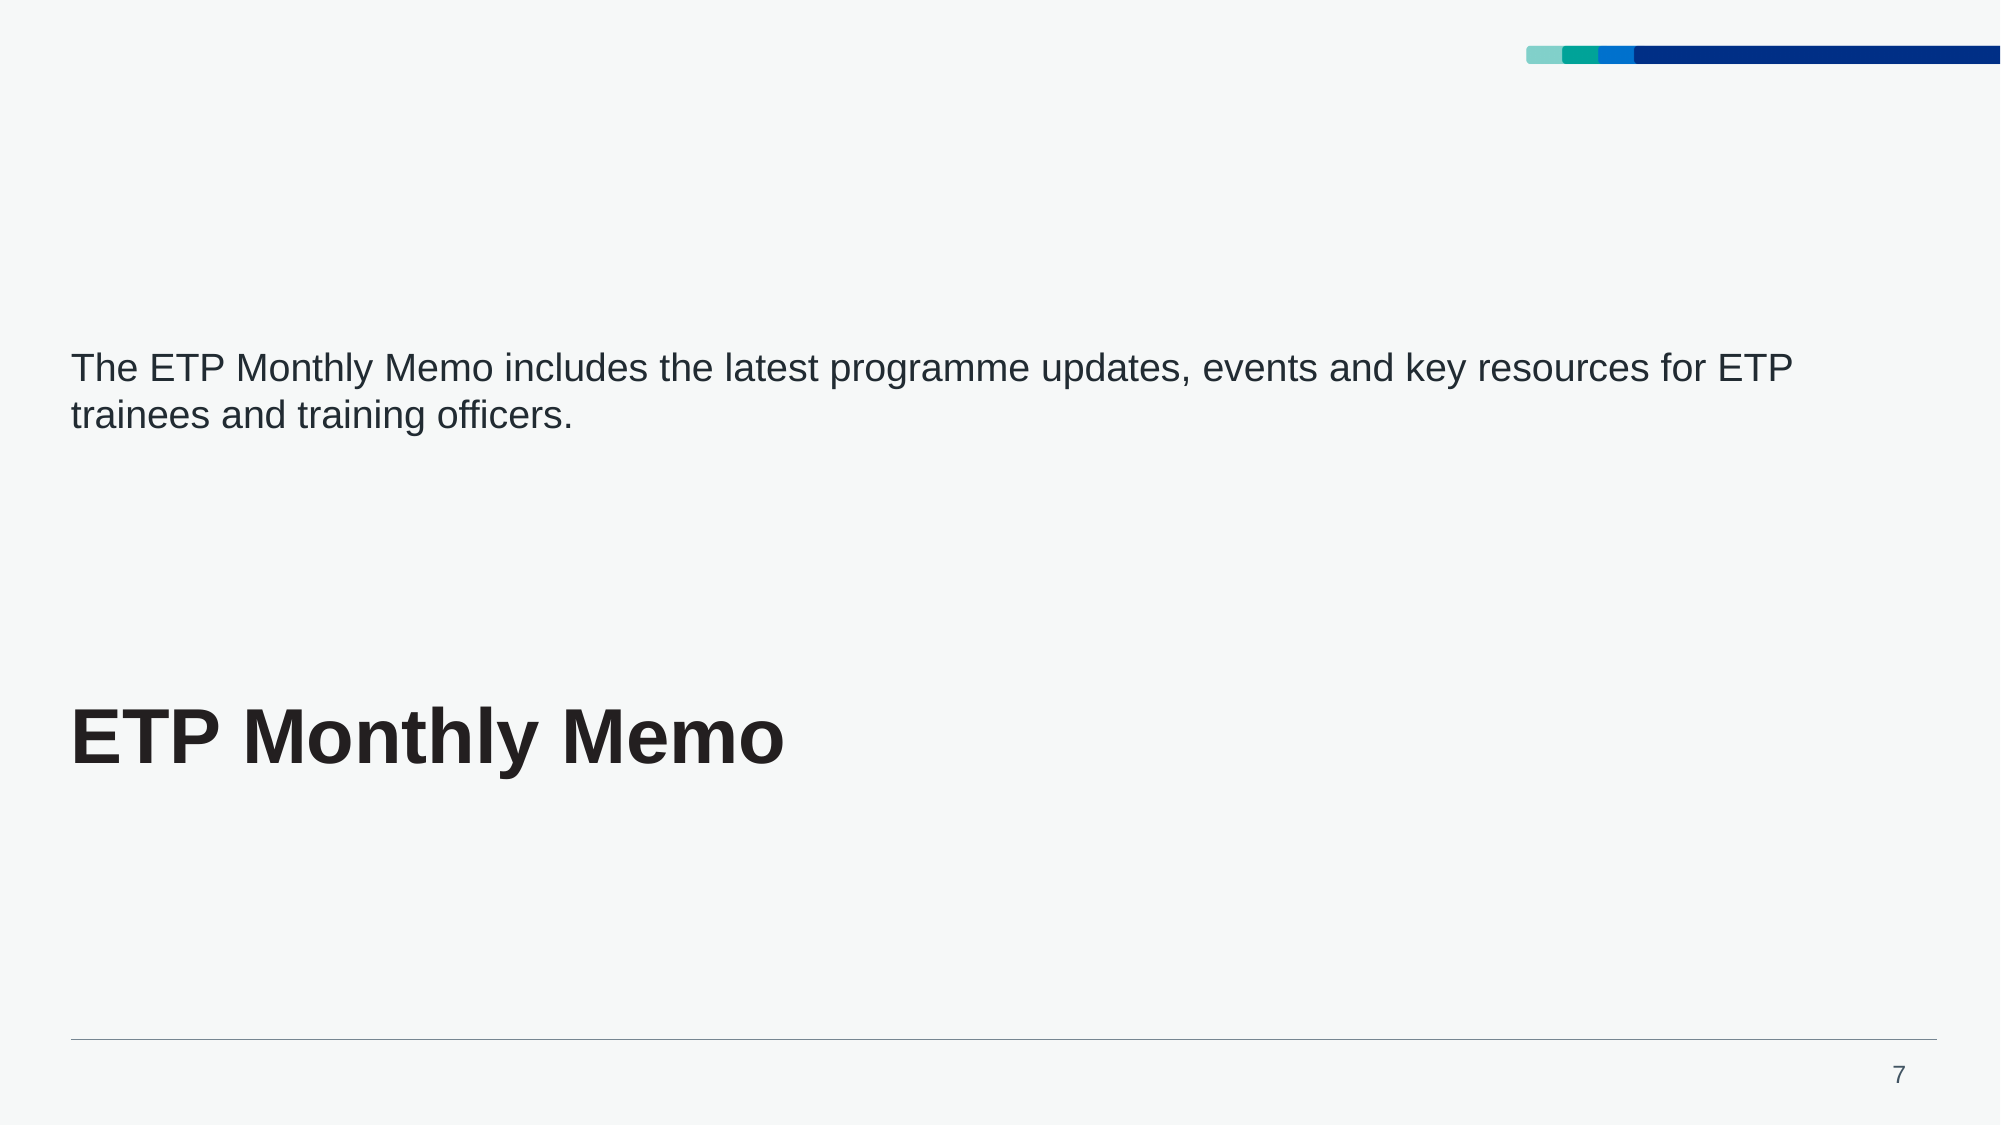

# The ETP Monthly Memo includes the latest programme updates, events and key resources for ETP trainees and training officers.
ETP Monthly Memo